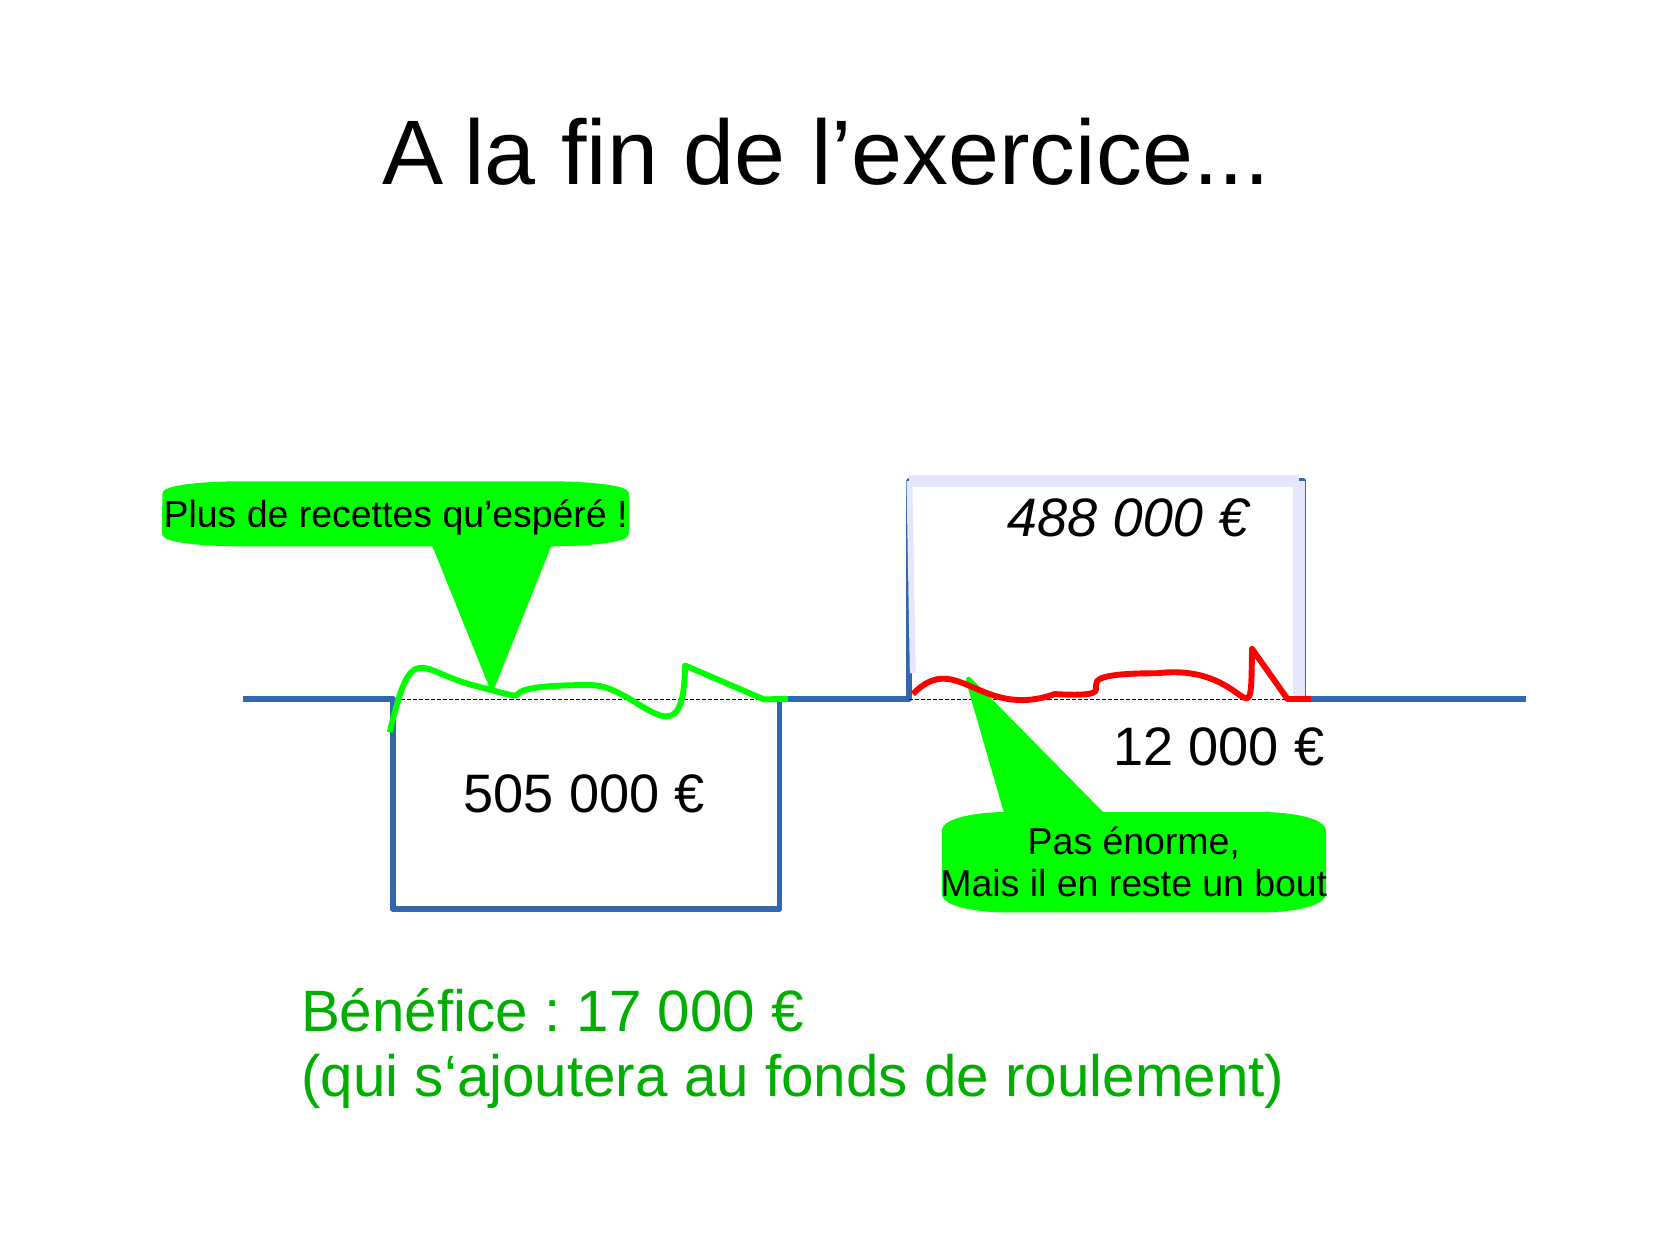

# A la fin de l’exercice...
488 000 €
Plus de recettes qu’espéré !
12 000 €
505 000 €
Pas énorme,
Mais il en reste un bout
Bénéfice : 17 000 €
(qui s‘ajoutera au fonds de roulement)